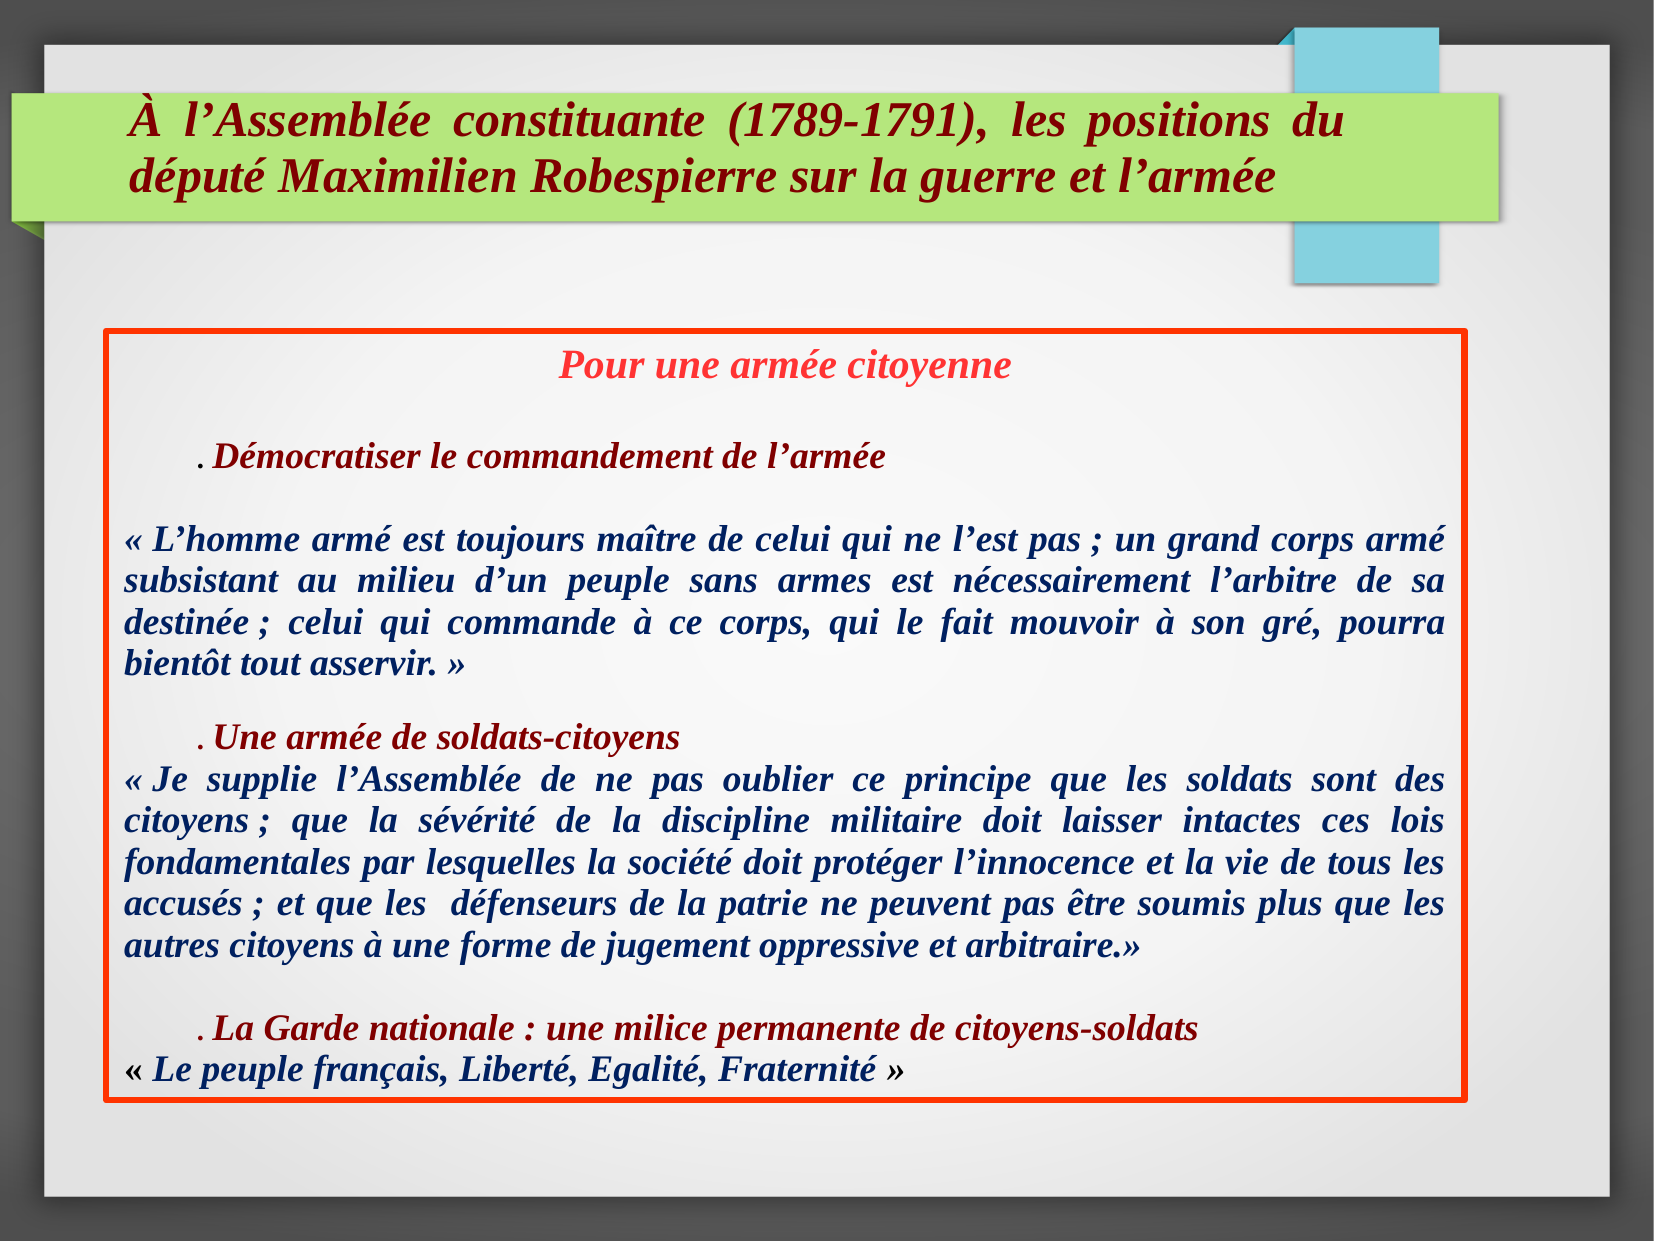

# À l’Assemblée constituante (1789-1791), les positions du député Maximilien Robespierre sur la guerre et l’armée
Pour une armée citoyenne
	. Démocratiser le commandement de l’armée
« L’homme armé est toujours maître de celui qui ne l’est pas ; un grand corps armé subsistant au milieu d’un peuple sans armes est nécessairement l’arbitre de sa destinée ; celui qui commande à ce corps, qui le fait mouvoir à son gré, pourra bientôt tout asservir. »
	. Une armée de soldats-citoyens
« Je supplie l’Assemblée de ne pas oublier ce principe que les soldats sont des citoyens ; que la sévérité de la discipline militaire doit laisser intactes ces lois fondamentales par lesquelles la société doit protéger l’innocence et la vie de tous les accusés ; et que les défenseurs de la patrie ne peuvent pas être soumis plus que les autres citoyens à une forme de jugement oppressive et arbitraire.»
	. La Garde nationale : une milice permanente de citoyens-soldats
« Le peuple français, Liberté, Egalité, Fraternité »